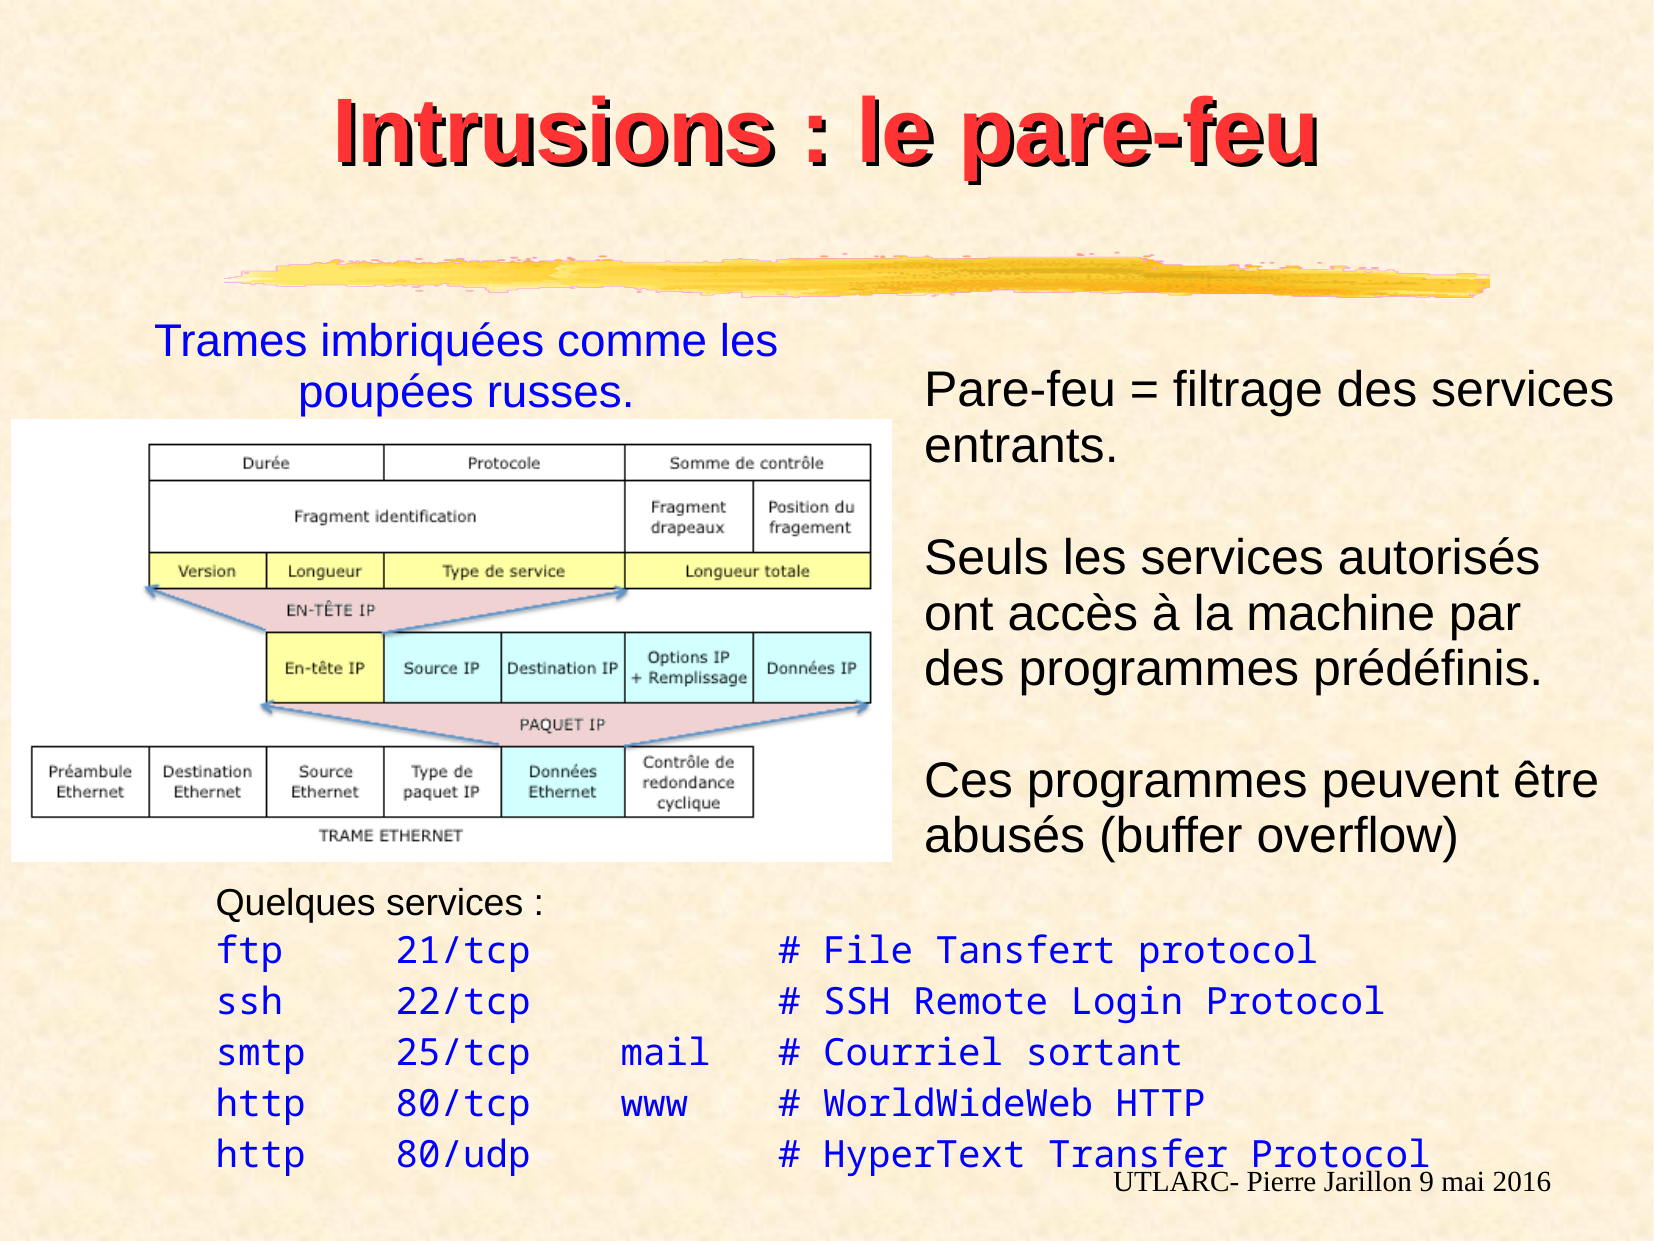

# Intrusions : le pare-feu
Trames imbriquées comme les poupées russes.
Pare-feu = filtrage des services entrants.
Seuls les services autorisés ont accès à la machine par des programmes prédéfinis.
Ces programmes peuvent être abusés (buffer overflow)
Quelques services :
ftp 21/tcp # File Tansfert protocol
ssh 22/tcp # SSH Remote Login Protocol
smtp 25/tcp mail # Courriel sortant
http 80/tcp www # WorldWideWeb HTTP
http 80/udp # HyperText Transfer Protocol
UTLARC- Pierre Jarillon 9 mai 2016